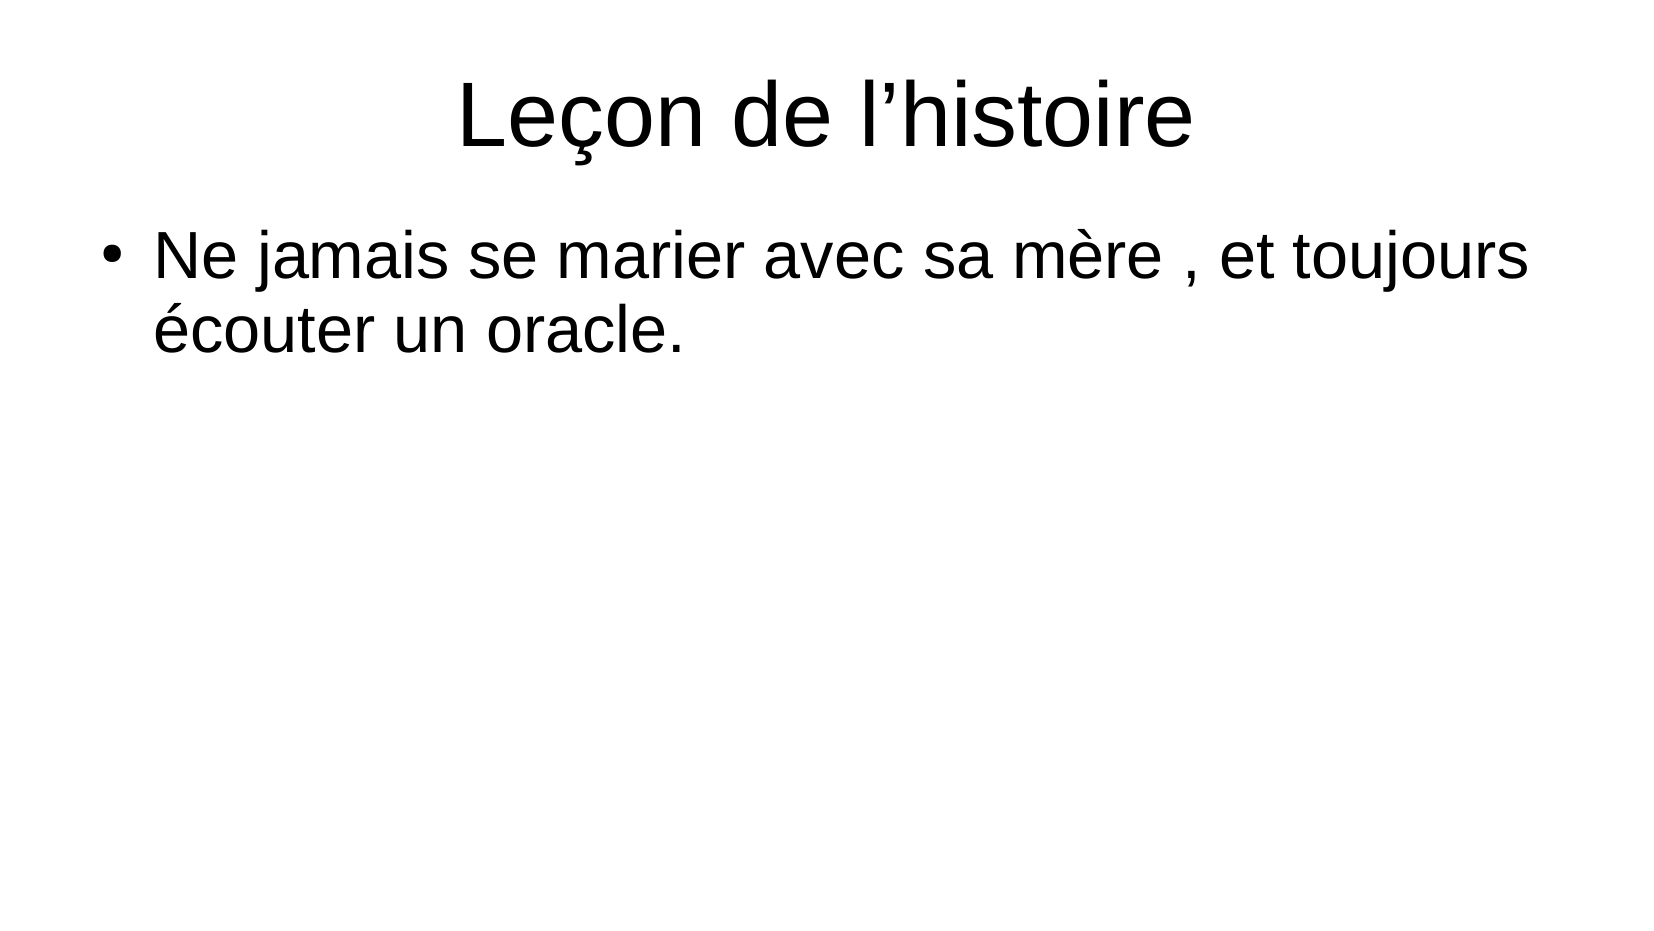

# Leçon de l’histoire
Ne jamais se marier avec sa mère , et toujours écouter un oracle.